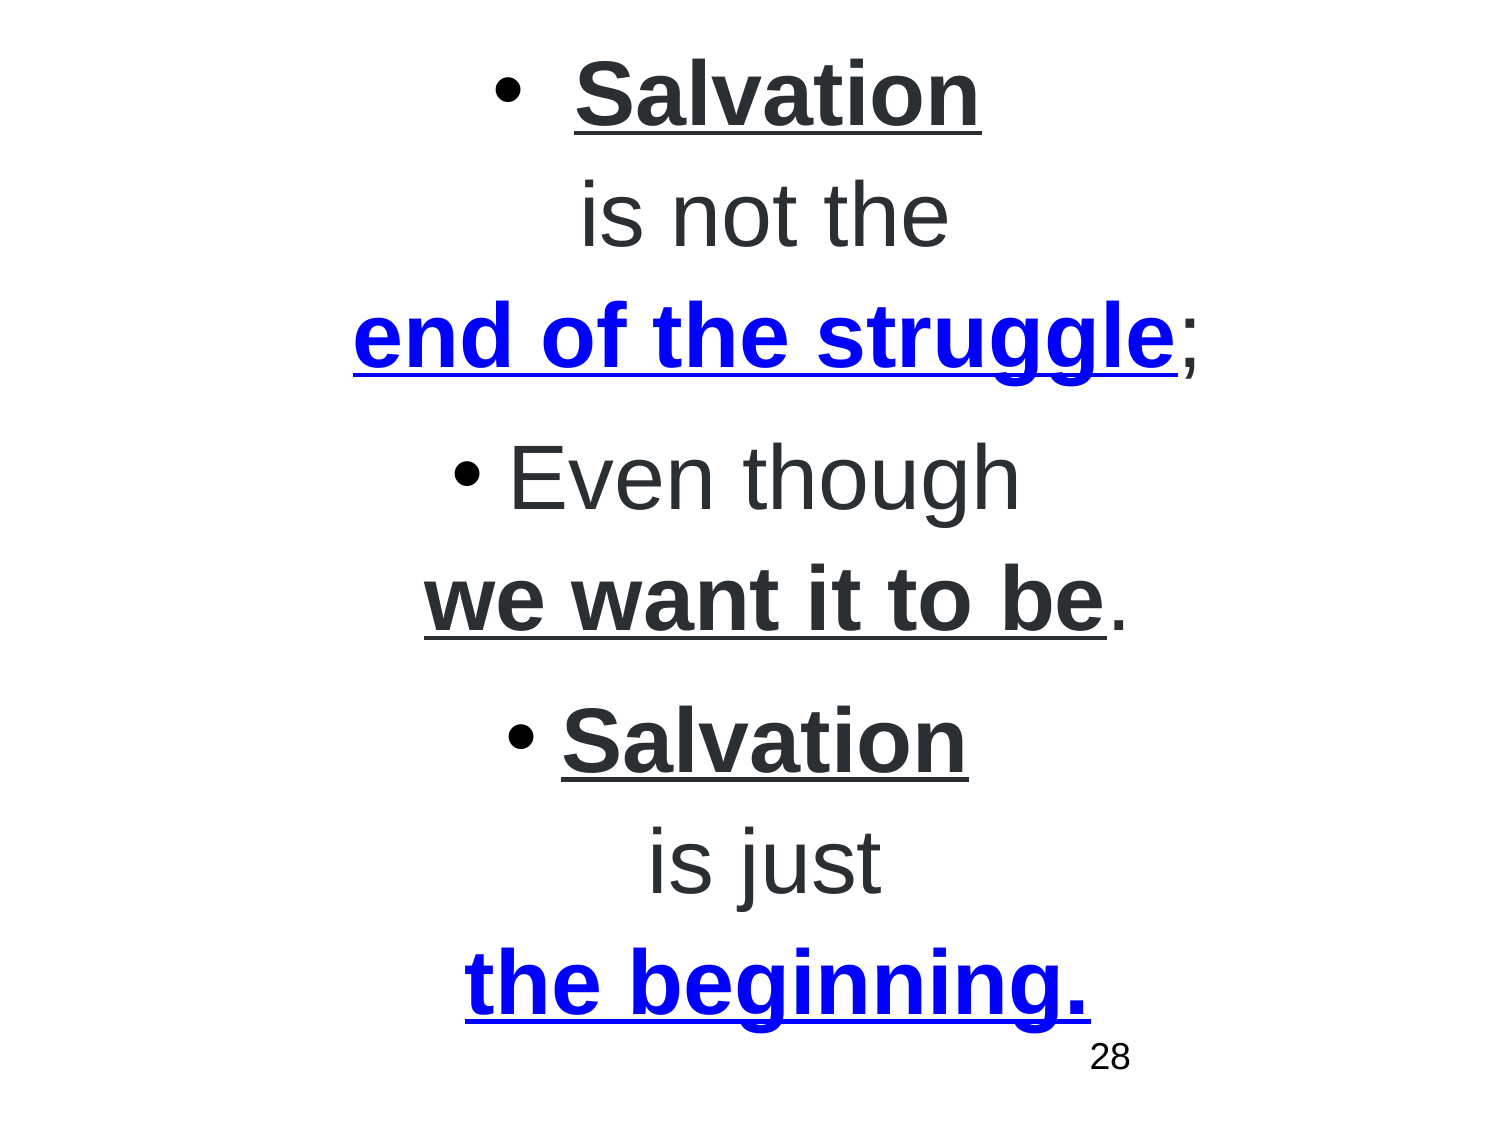

# Salvation is not the end of the struggle;
Even though
we want it to be.
Salvation
is just
the beginning.
28